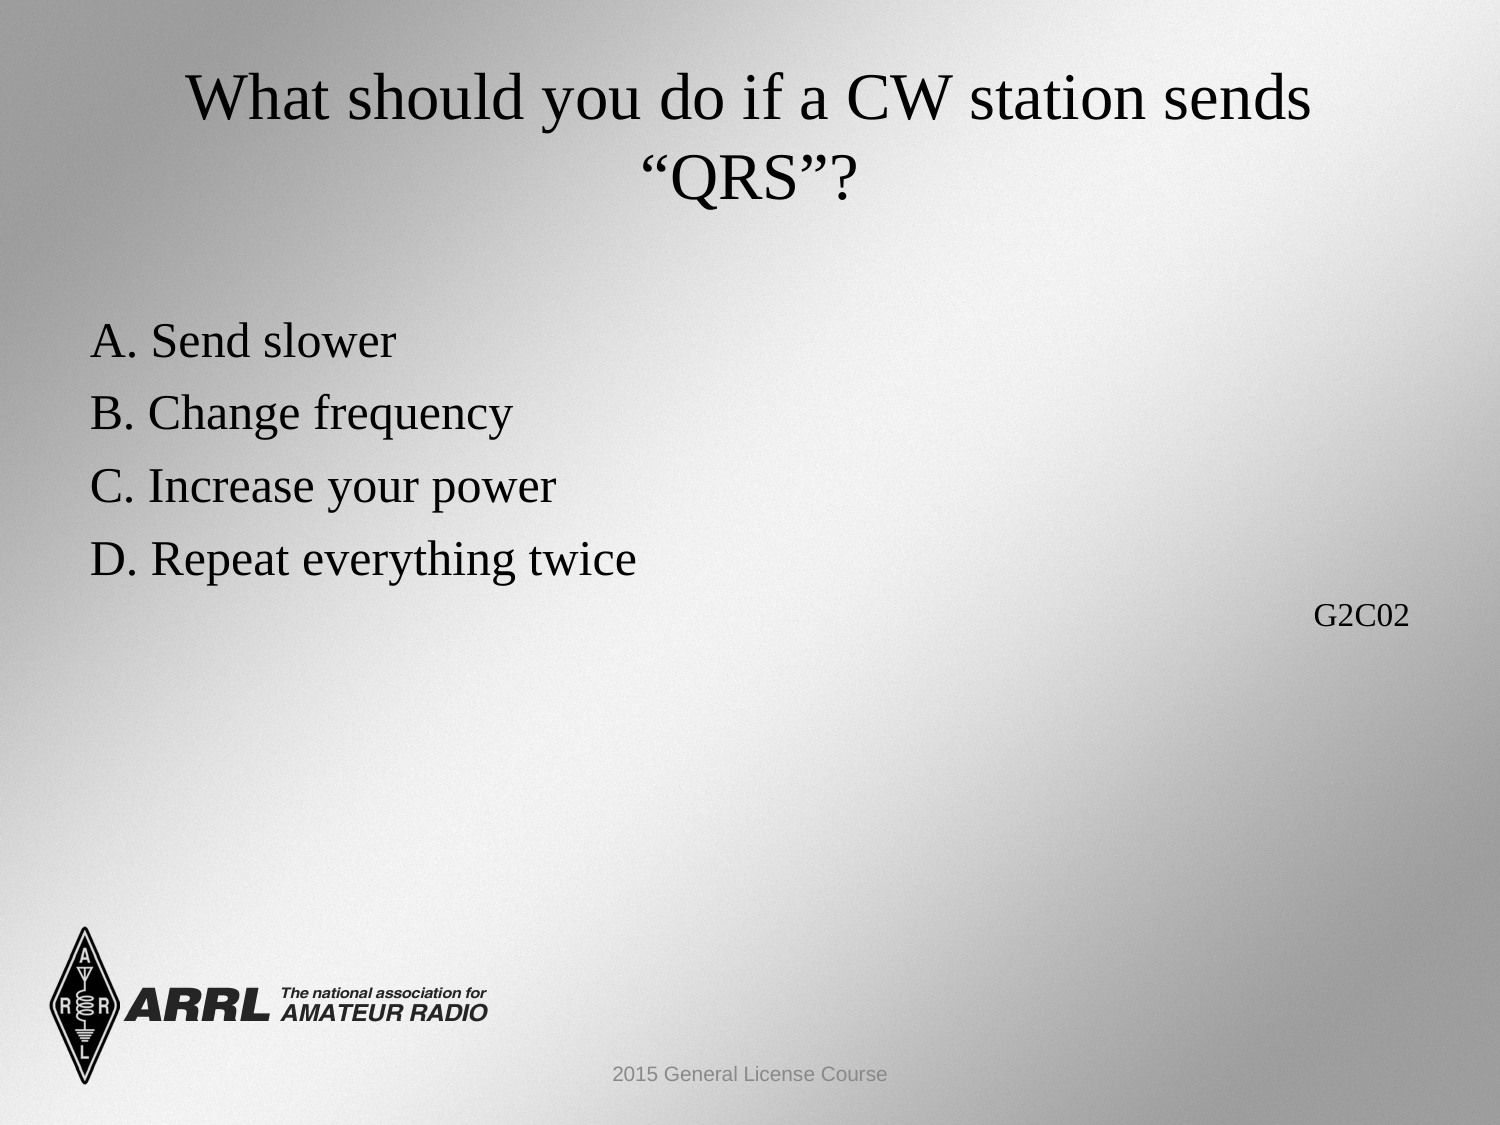

# What should you do if a CW station sends “QRS”?
A. Send slower
B. Change frequency
C. Increase your power
D. Repeat everything twice
 G2C02
2015 General License Course